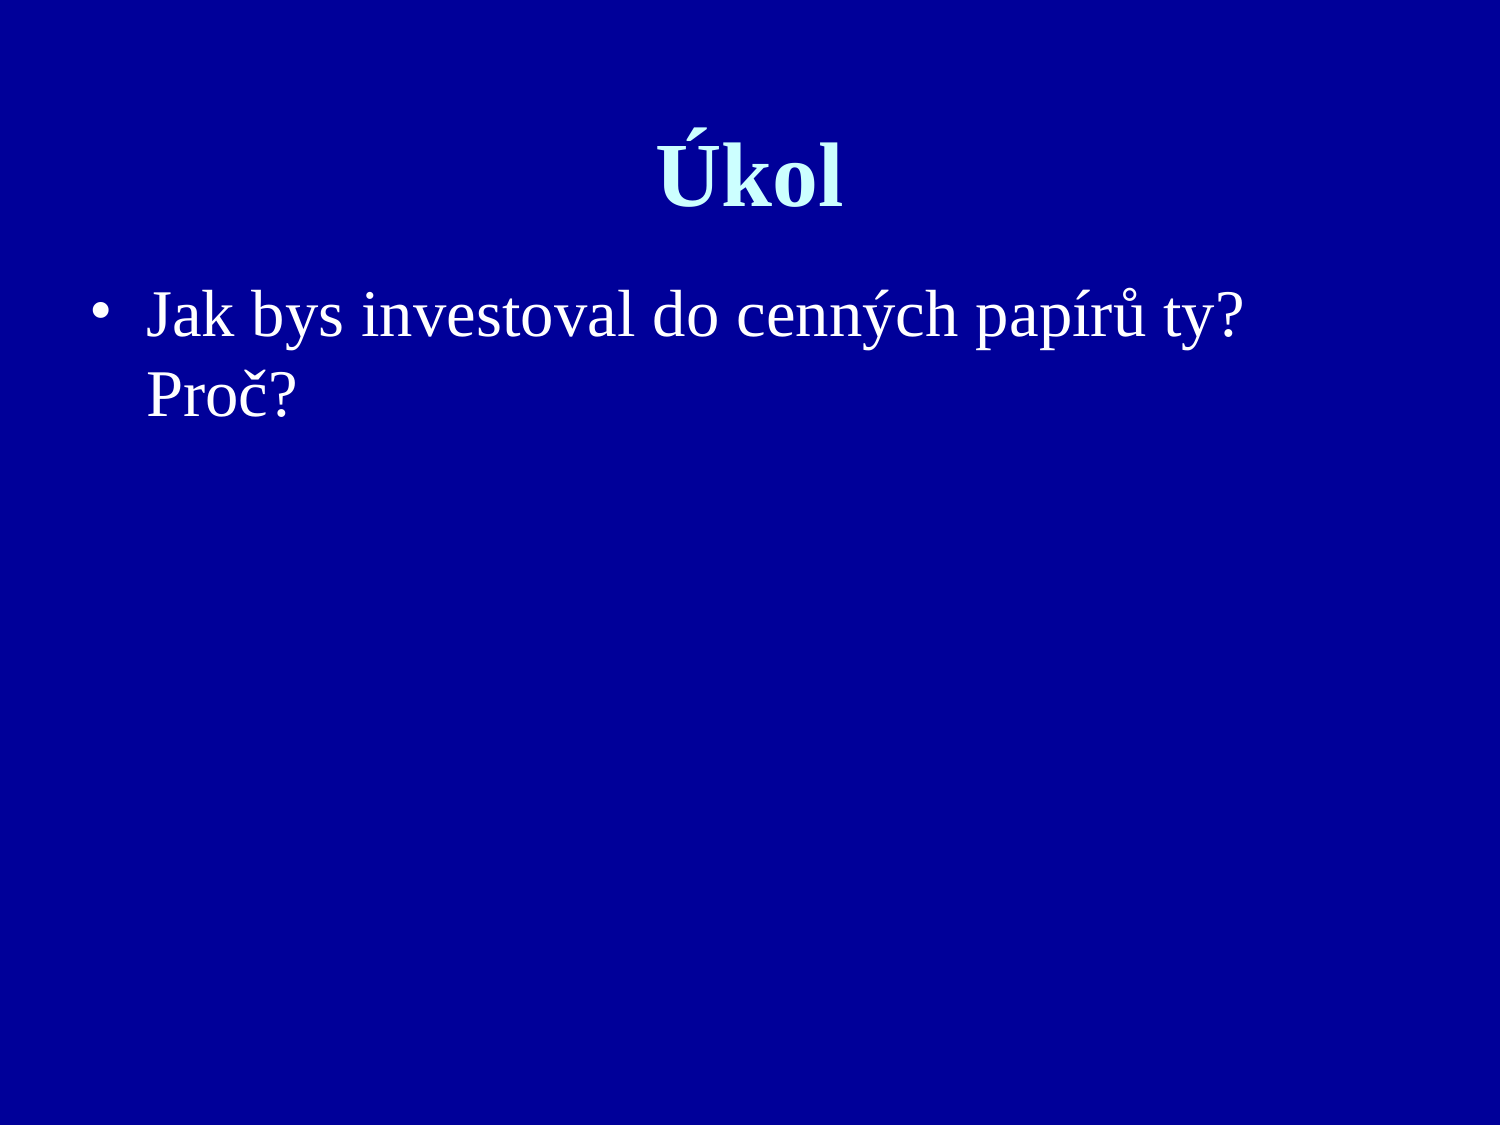

# Úkol
Jak bys investoval do cenných papírů ty? Proč?